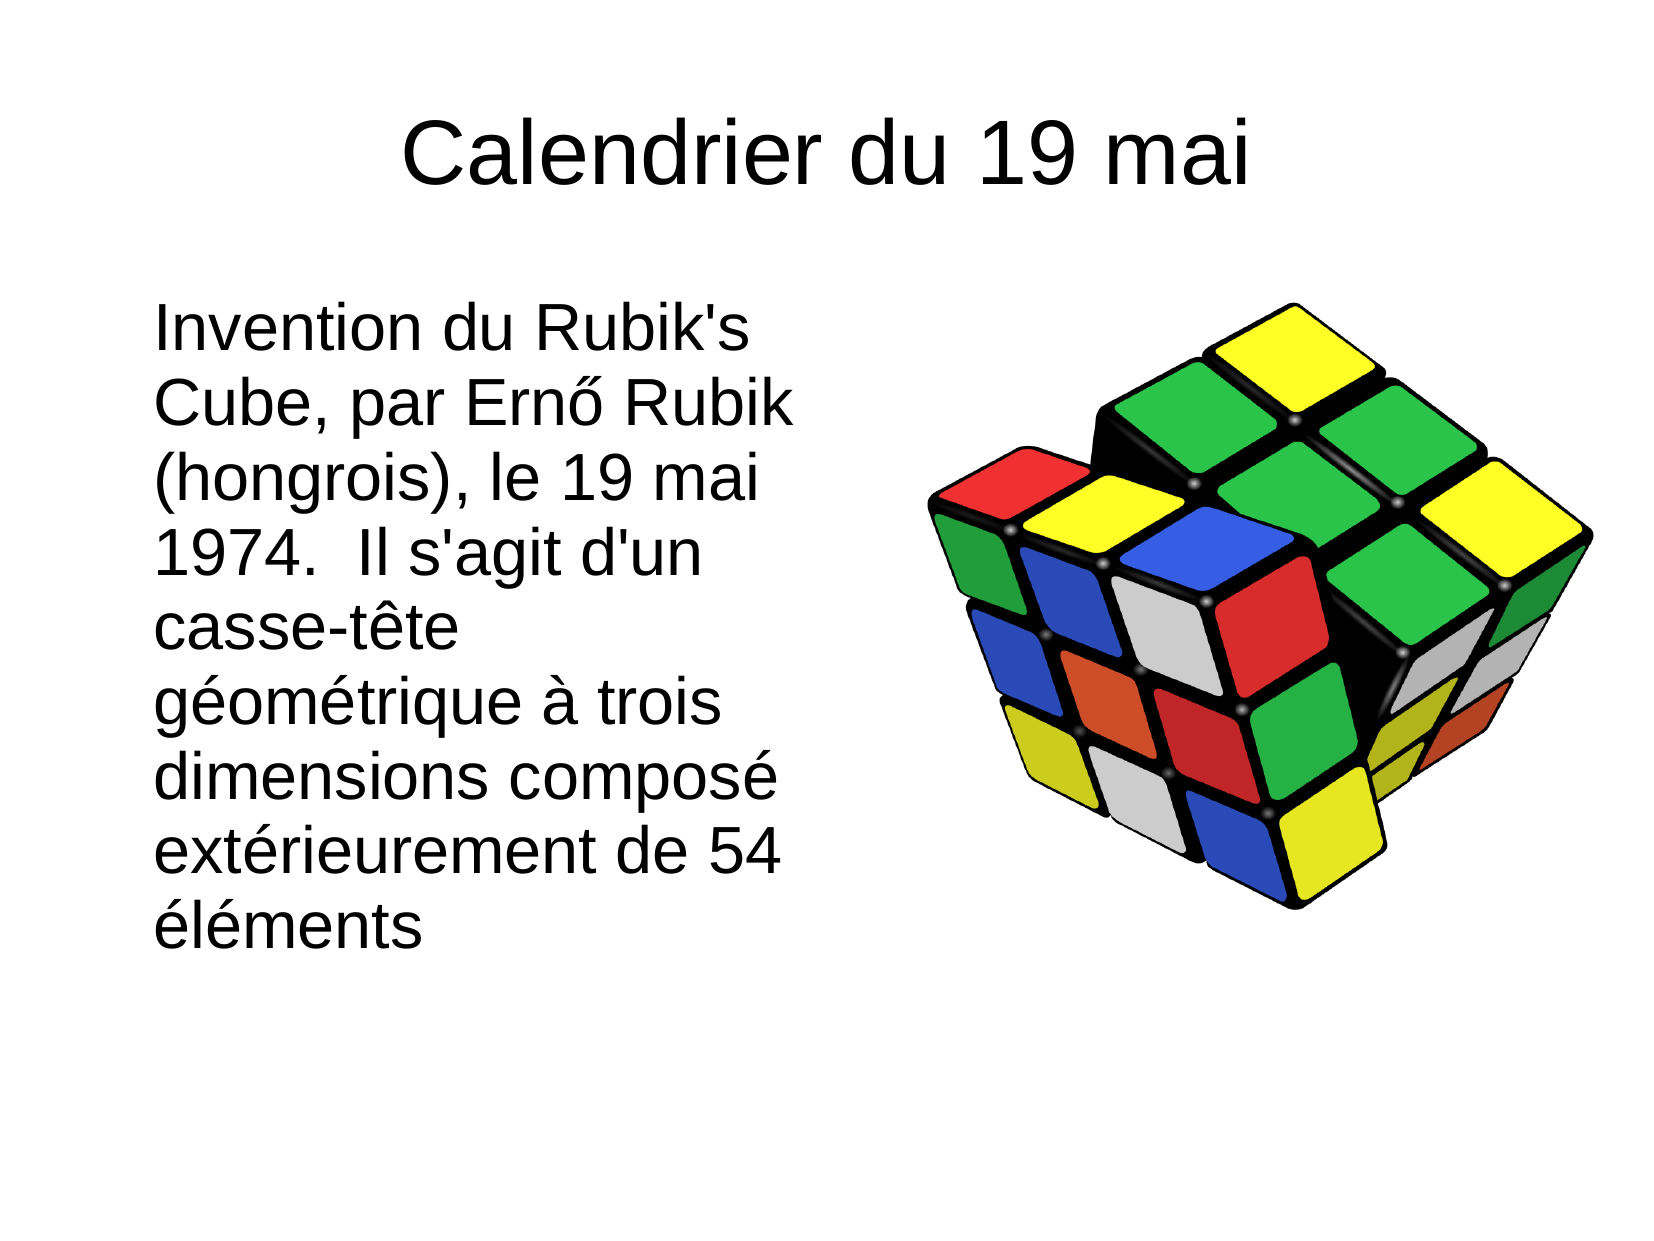

# Calendrier du 19 mai
Invention du Rubik's Cube, par Ernő Rubik (hongrois), le 19 mai 1974. Il s'agit d'un casse-tête géométrique à trois dimensions composé extérieurement de 54 éléments